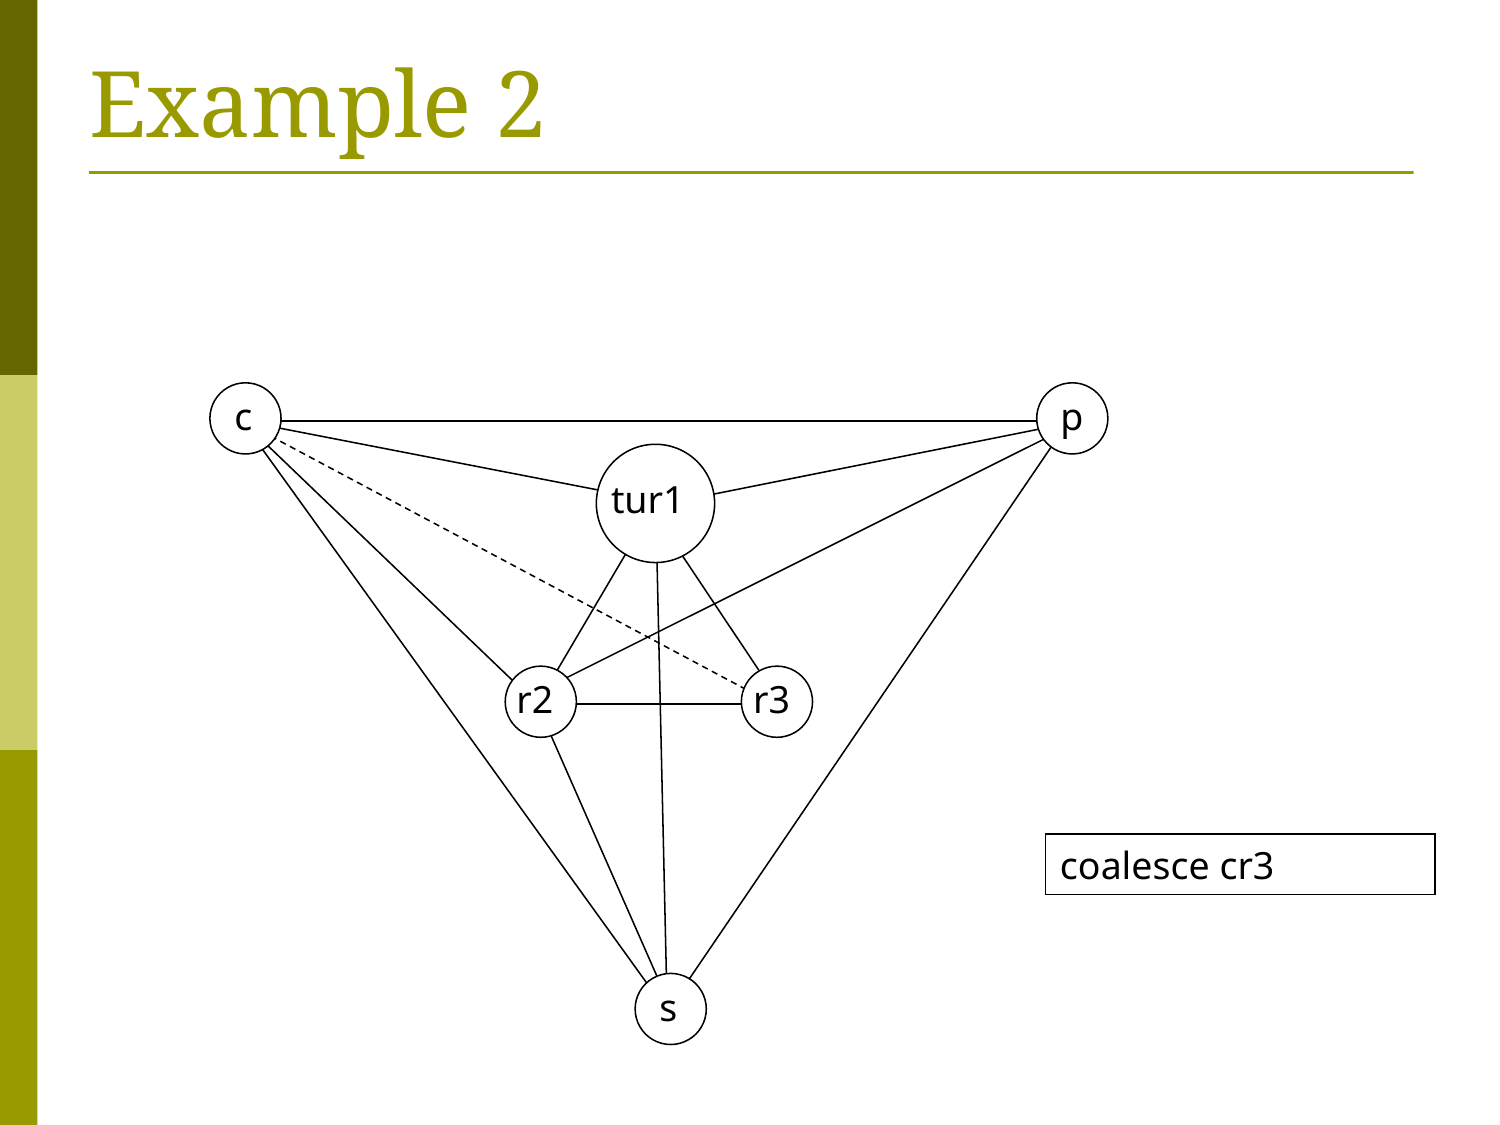

# Example 2
c
p
tur1
r2
r3
coalesce cr3
s